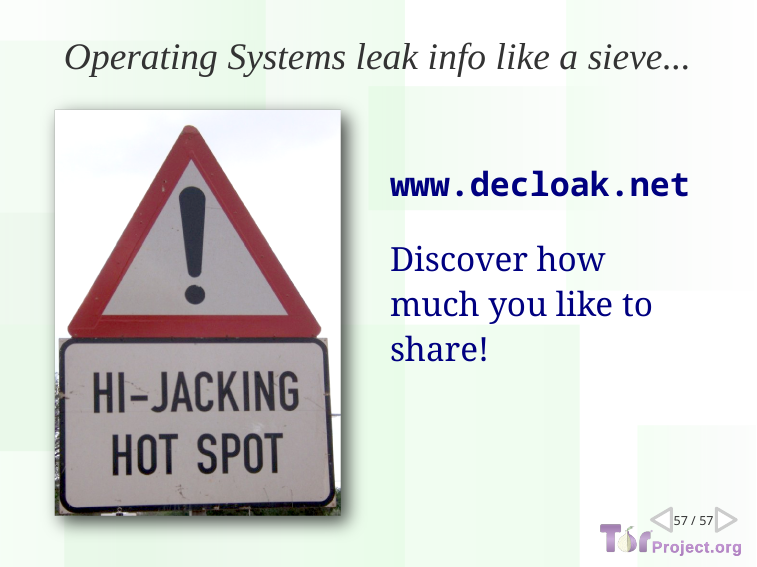

Operating Systems leak info like a sieve...
www.decloak.net
Discover how much you like to share!